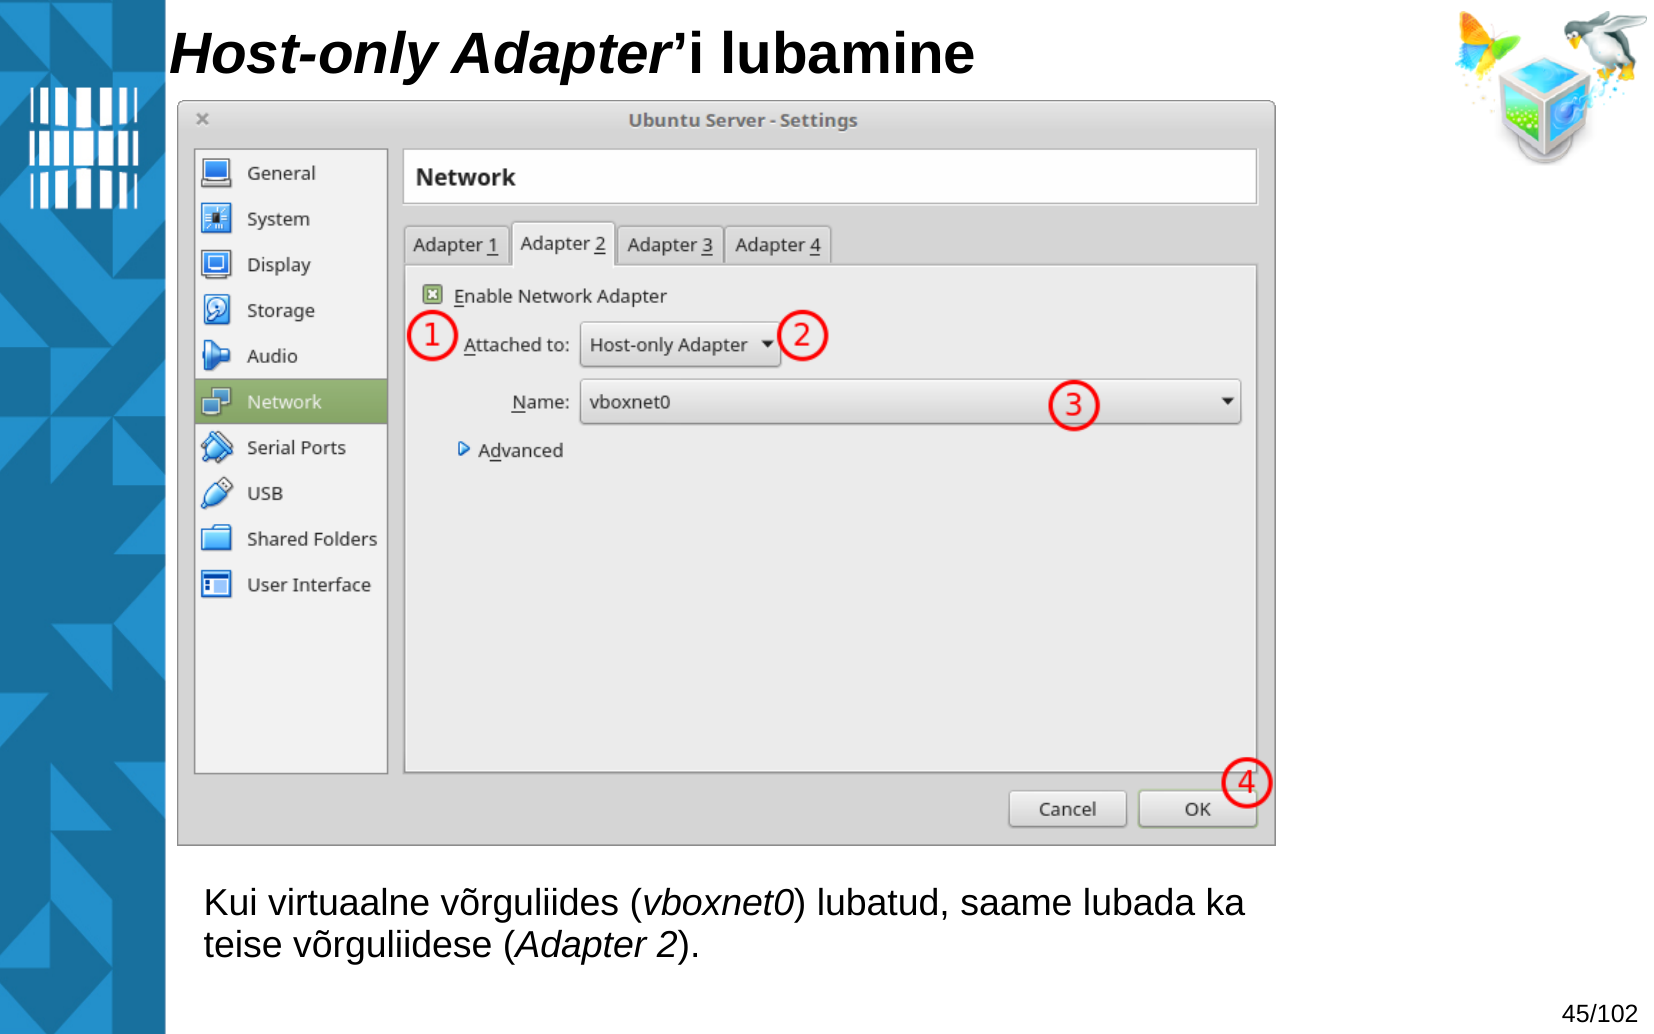

# Host-only Adapter’i lubamine
Kui virtuaalne võrguliides (vboxnet0) lubatud, saame lubada ka teise võrguliidese (Adapter 2).